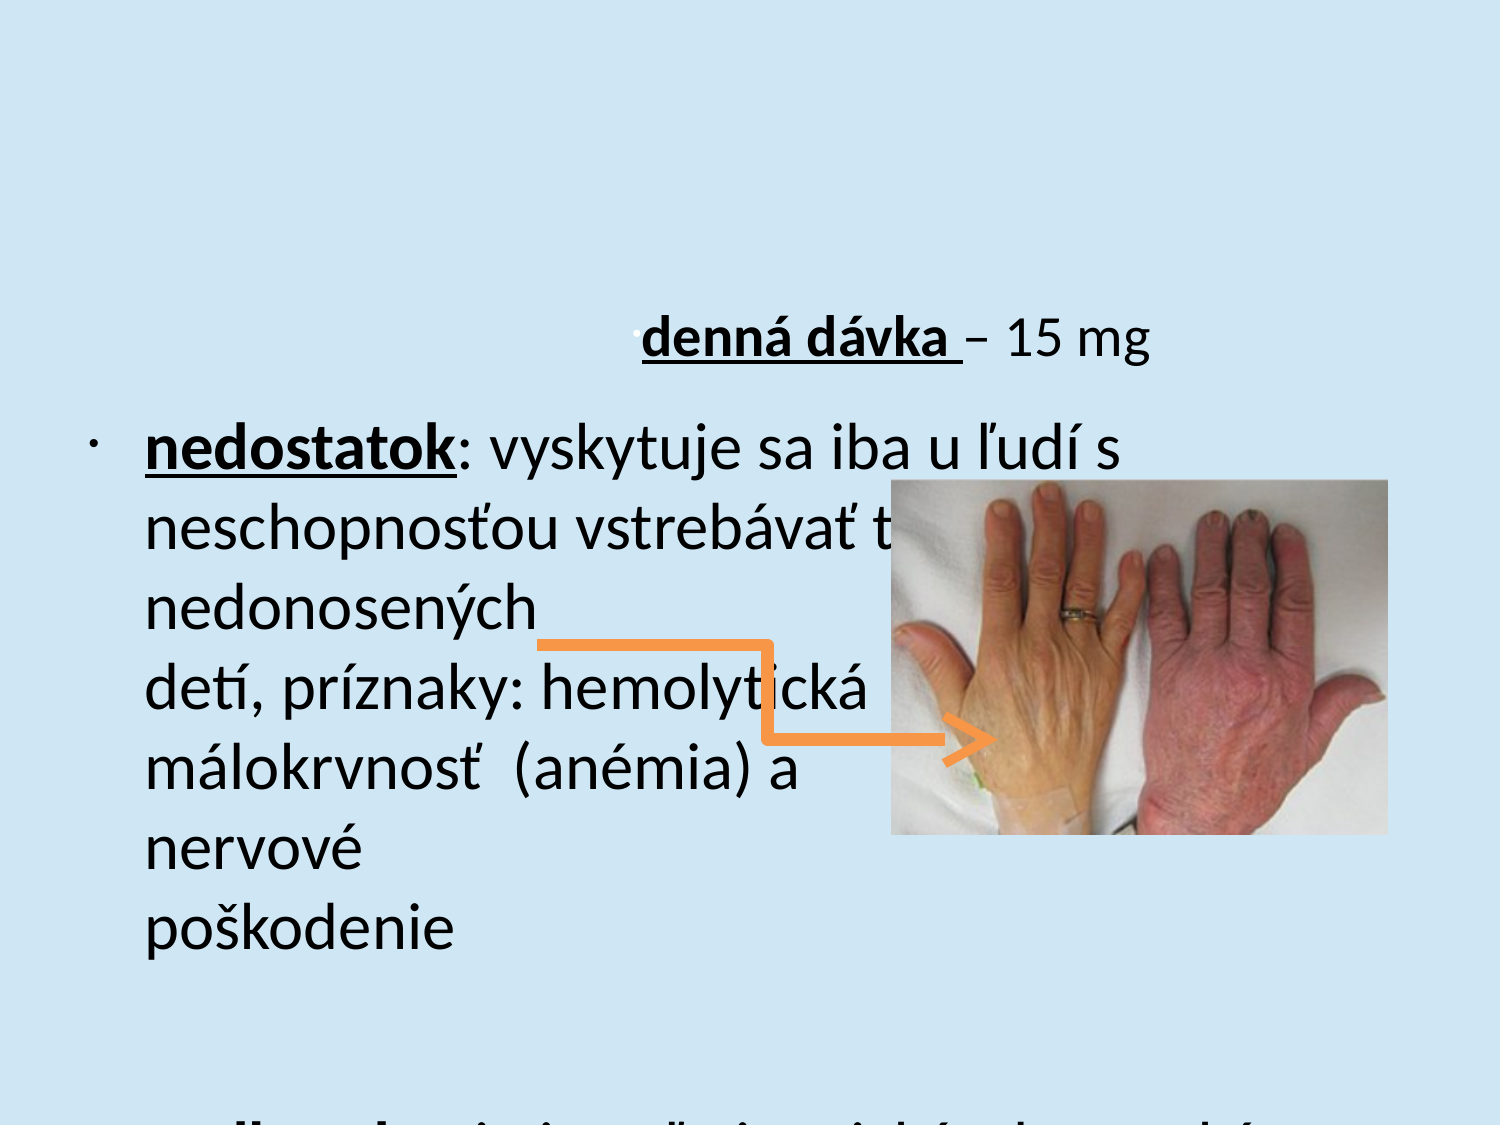

denná dávka – 15 mg
# nedostatok: vyskytuje sa iba u ľudí s neschopnosťou vstrebávať tuk a nedonosených detí, príznaky: hemolytická málokrvnosť (anémia) a nervové poškodenie
nadbytok: nie je veľmi toxický, ale vysoké dávky môžu spôsobiť nedostatok vitamínu K